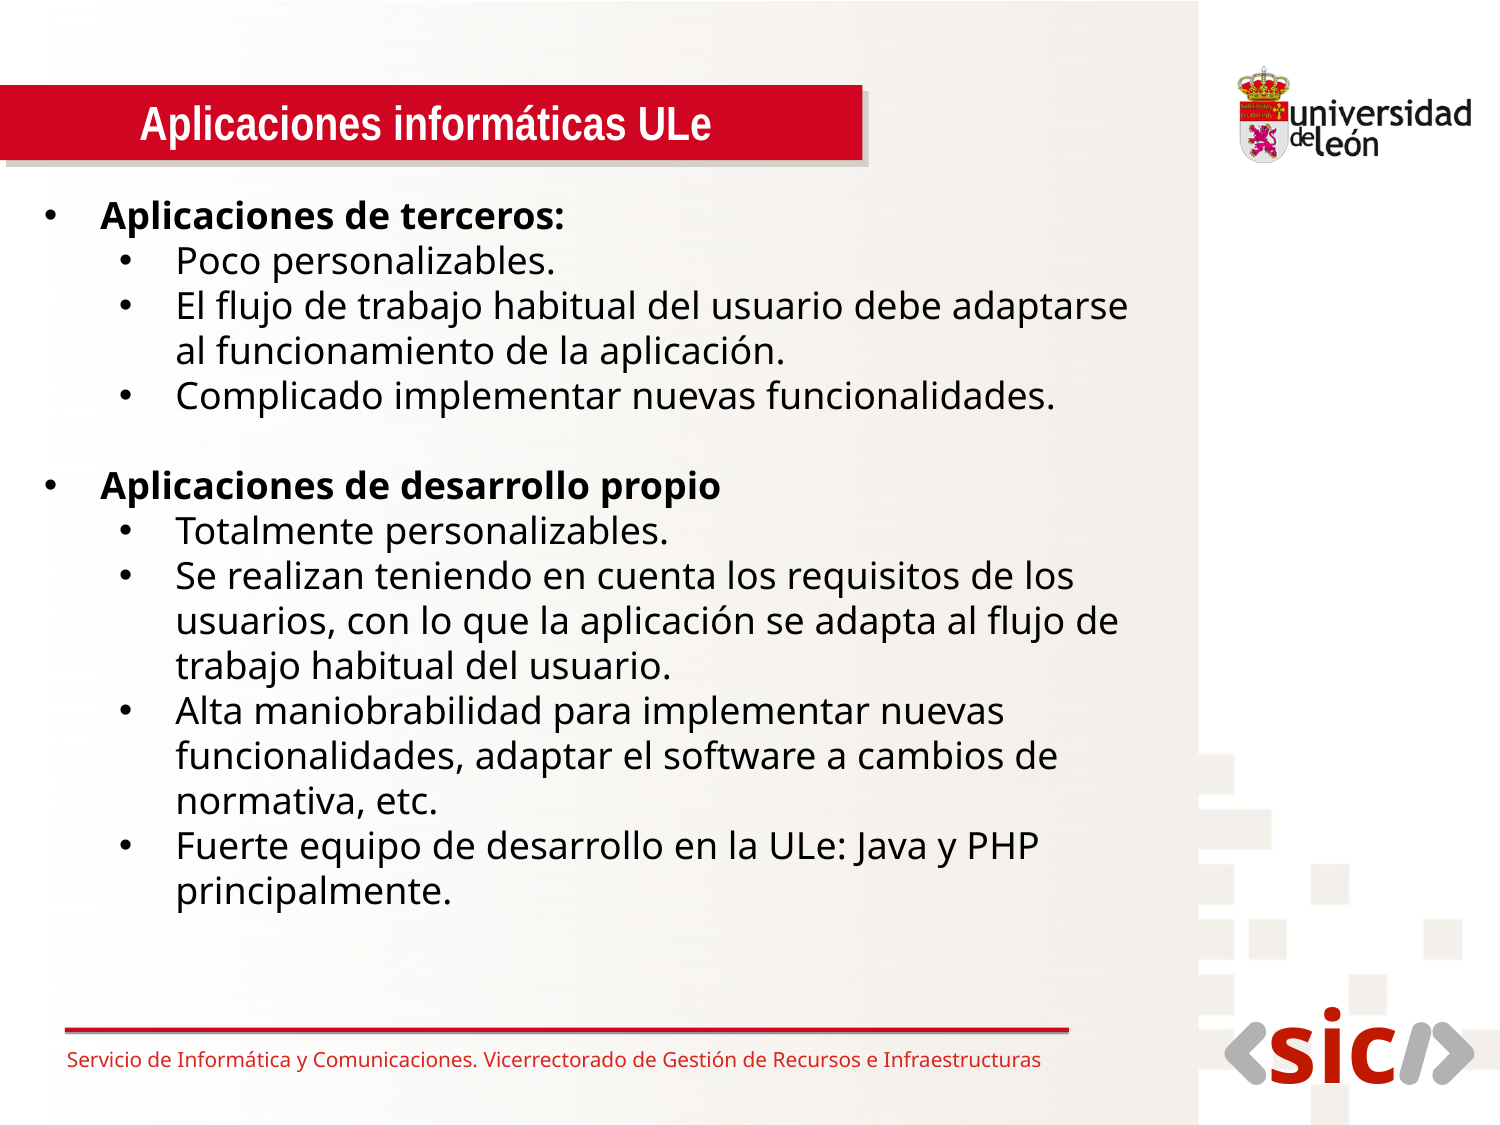

Aplicaciones informáticas ULe
Aplicaciones de terceros:
Poco personalizables.
El flujo de trabajo habitual del usuario debe adaptarse al funcionamiento de la aplicación.
Complicado implementar nuevas funcionalidades.
Aplicaciones de desarrollo propio
Totalmente personalizables.
Se realizan teniendo en cuenta los requisitos de los usuarios, con lo que la aplicación se adapta al flujo de trabajo habitual del usuario.
Alta maniobrabilidad para implementar nuevas funcionalidades, adaptar el software a cambios de normativa, etc.
Fuerte equipo de desarrollo en la ULe: Java y PHP principalmente.
<sic/>